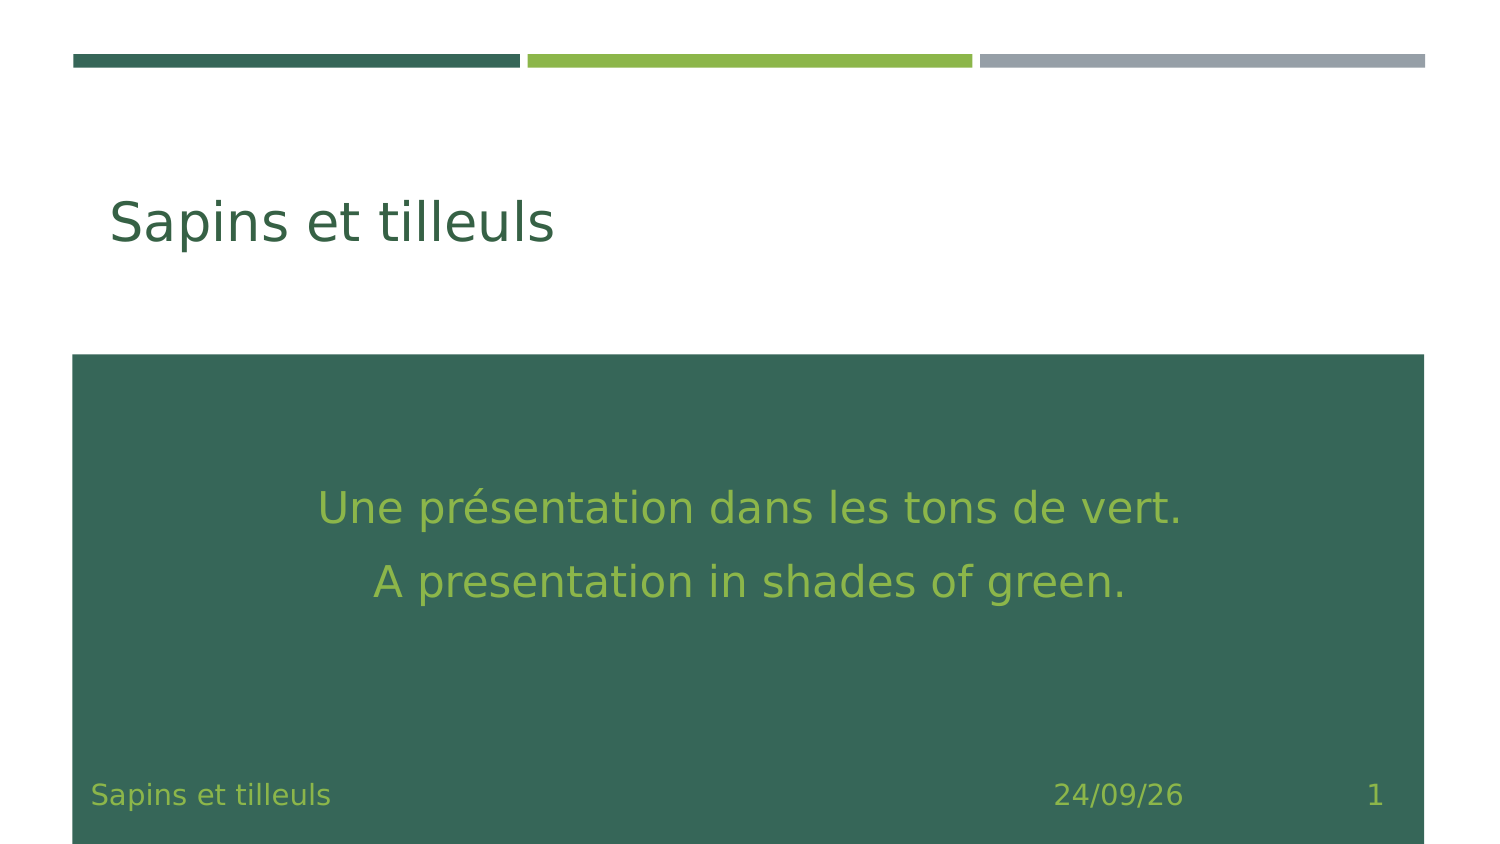

# Sapins et tilleuls
Une présentation dans les tons de vert.
A presentation in shades of green.